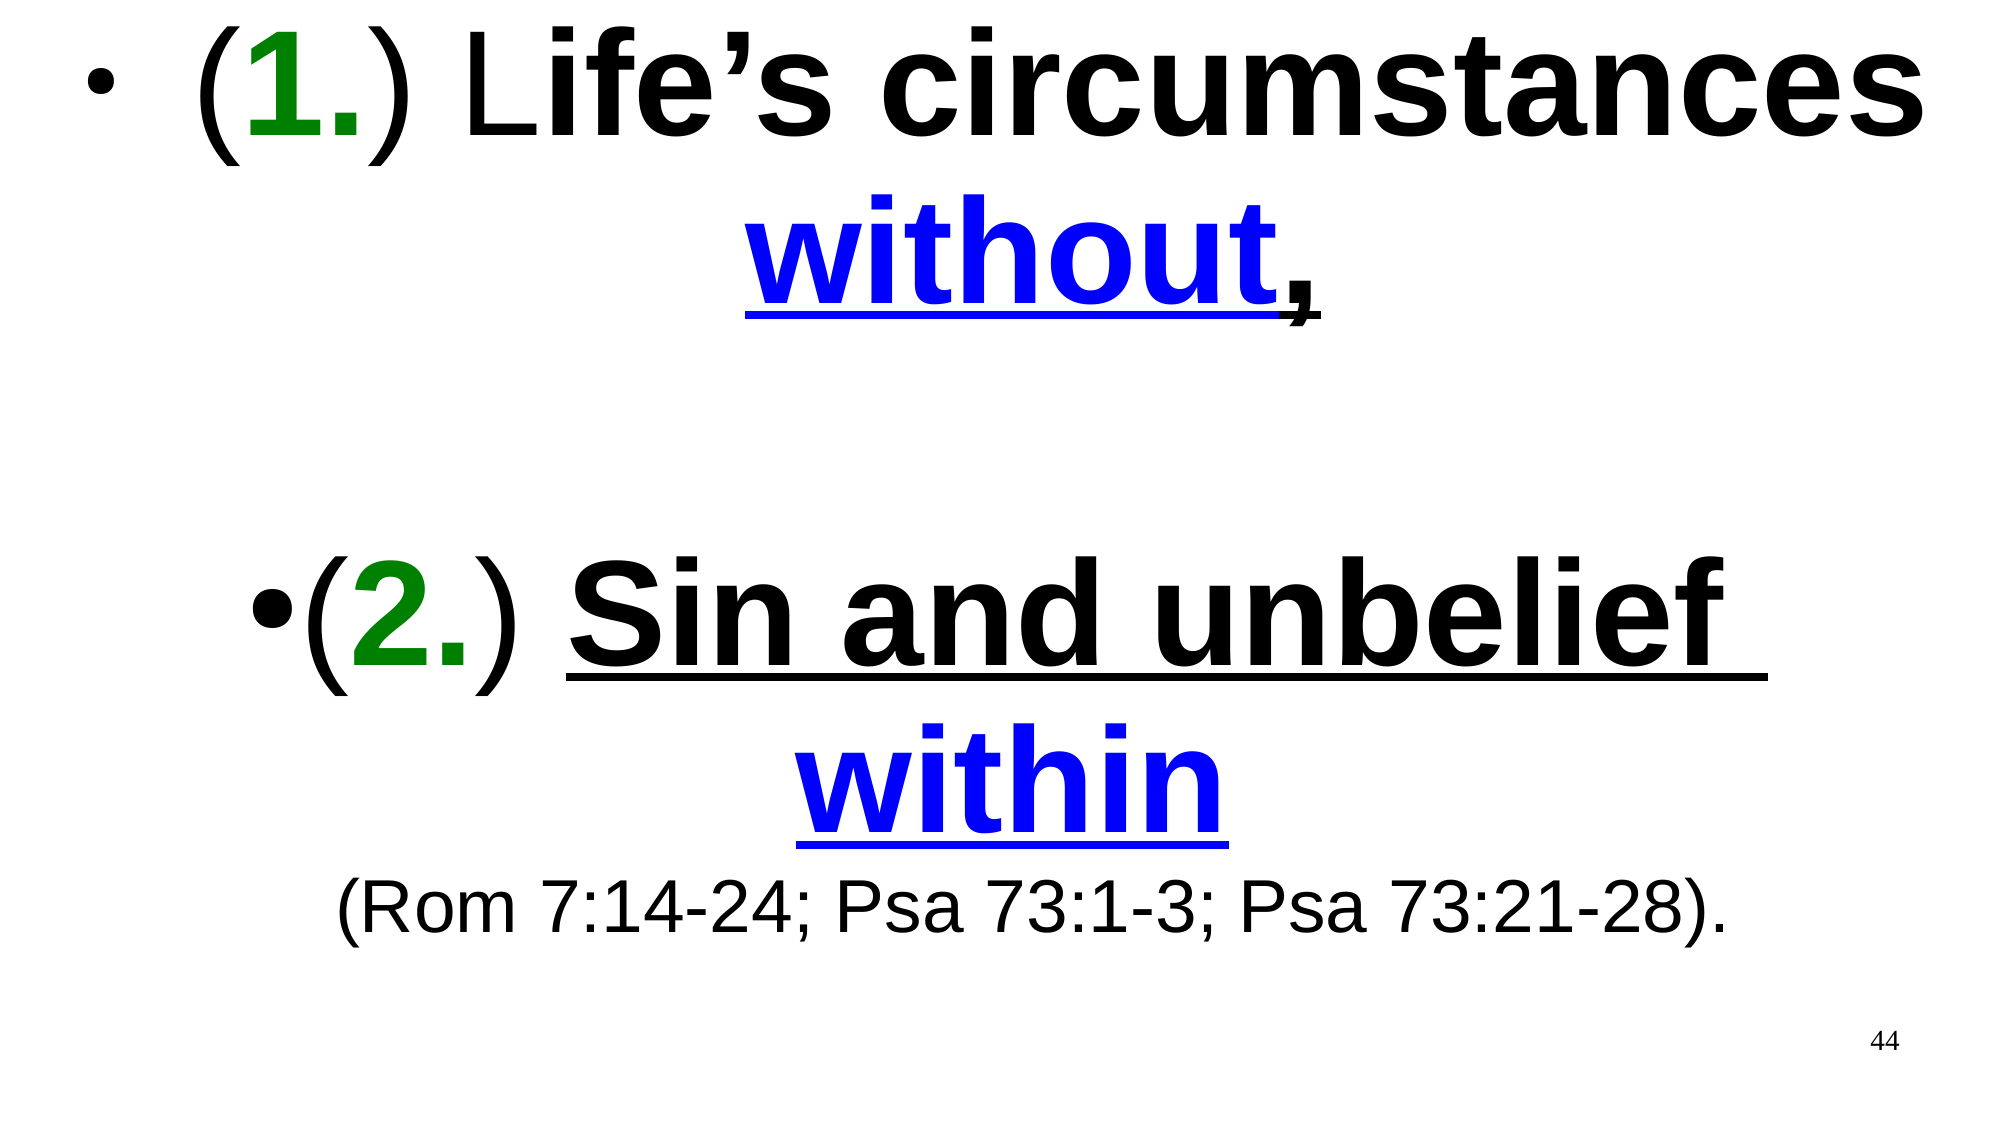

# (1.) Life’s circumstances without,
(2.) Sin and unbelief
within
(Rom 7:14-24; Psa 73:1-3; Psa 73:21-28).
44